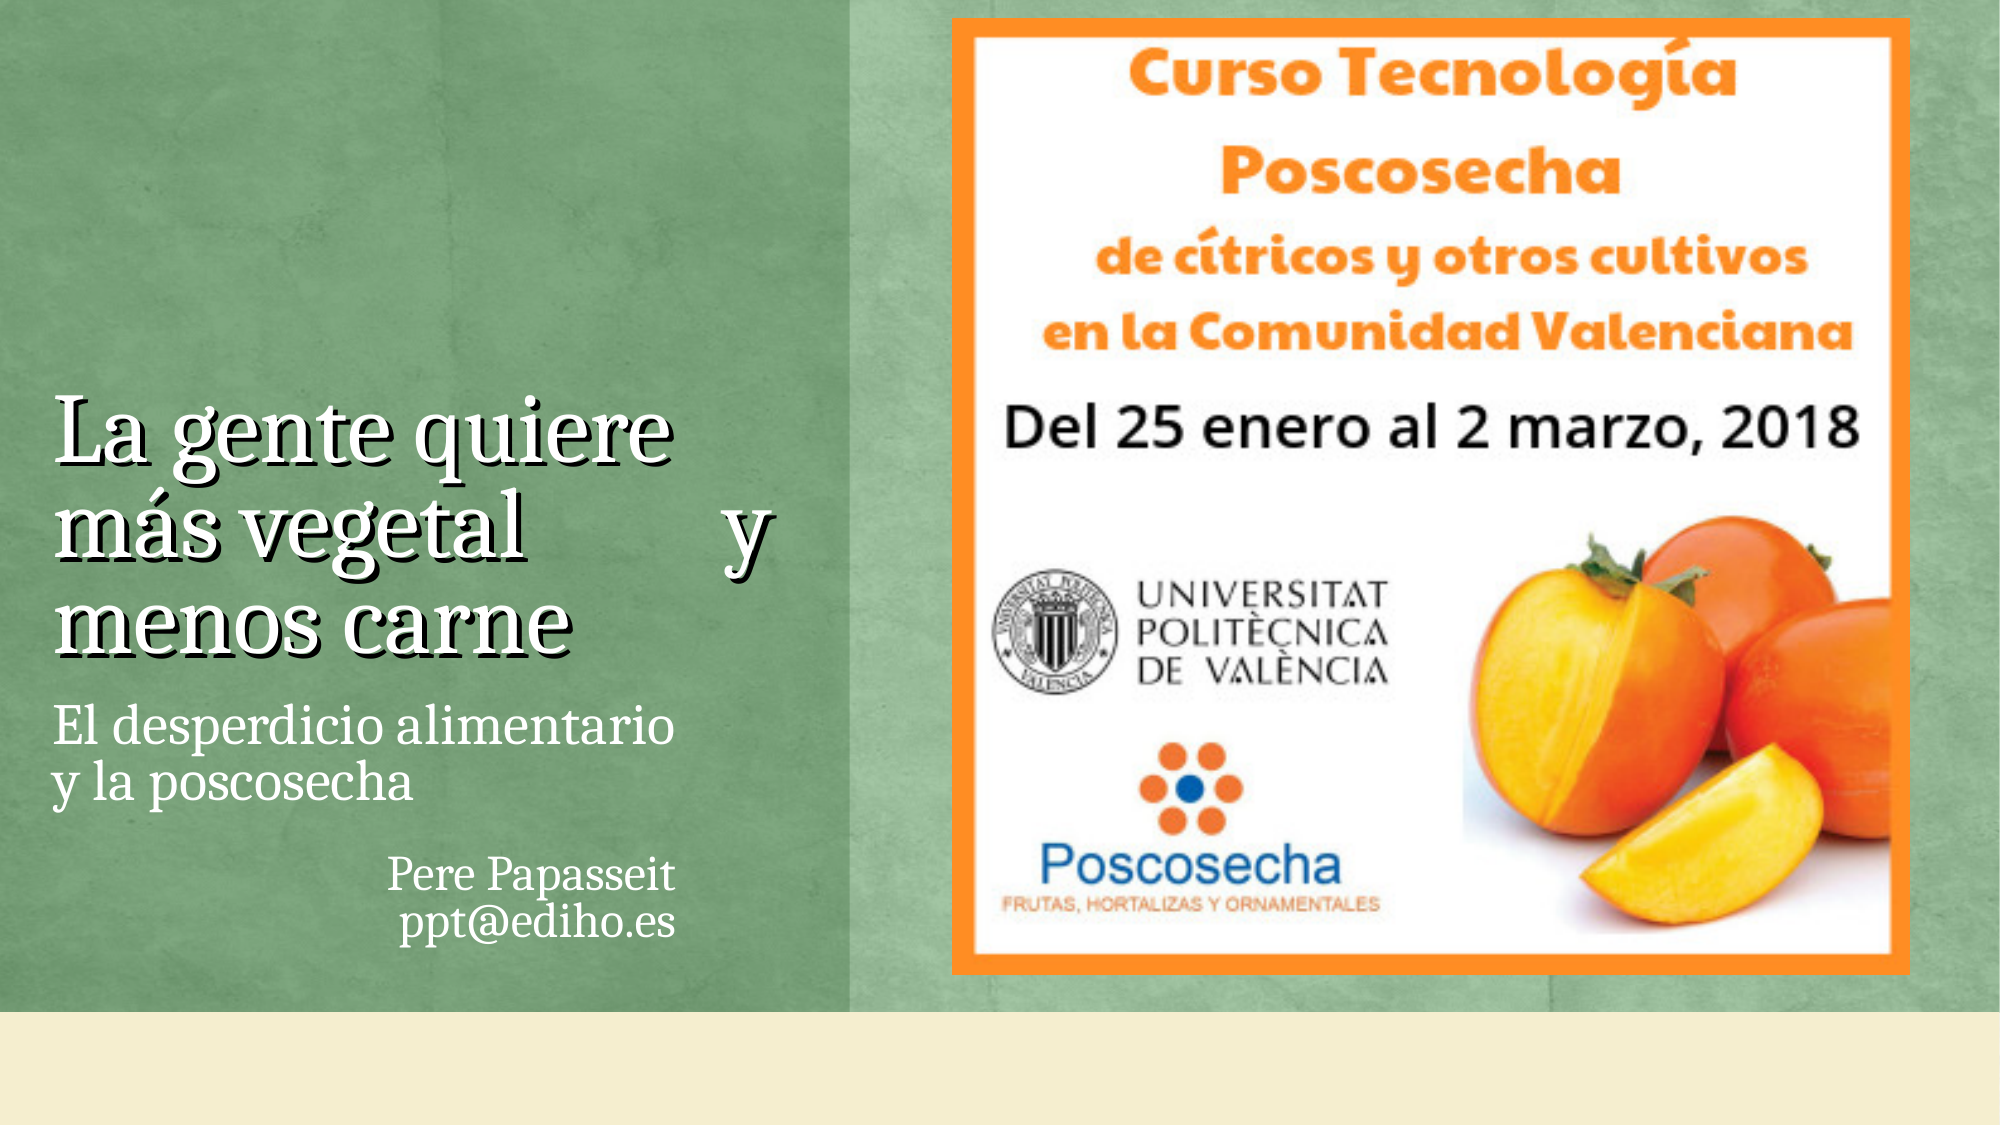

# La gente quiere más vegetal y menos carne
El desperdicio alimentario
y la poscosecha
Pere Papasseit
ppt@ediho.es